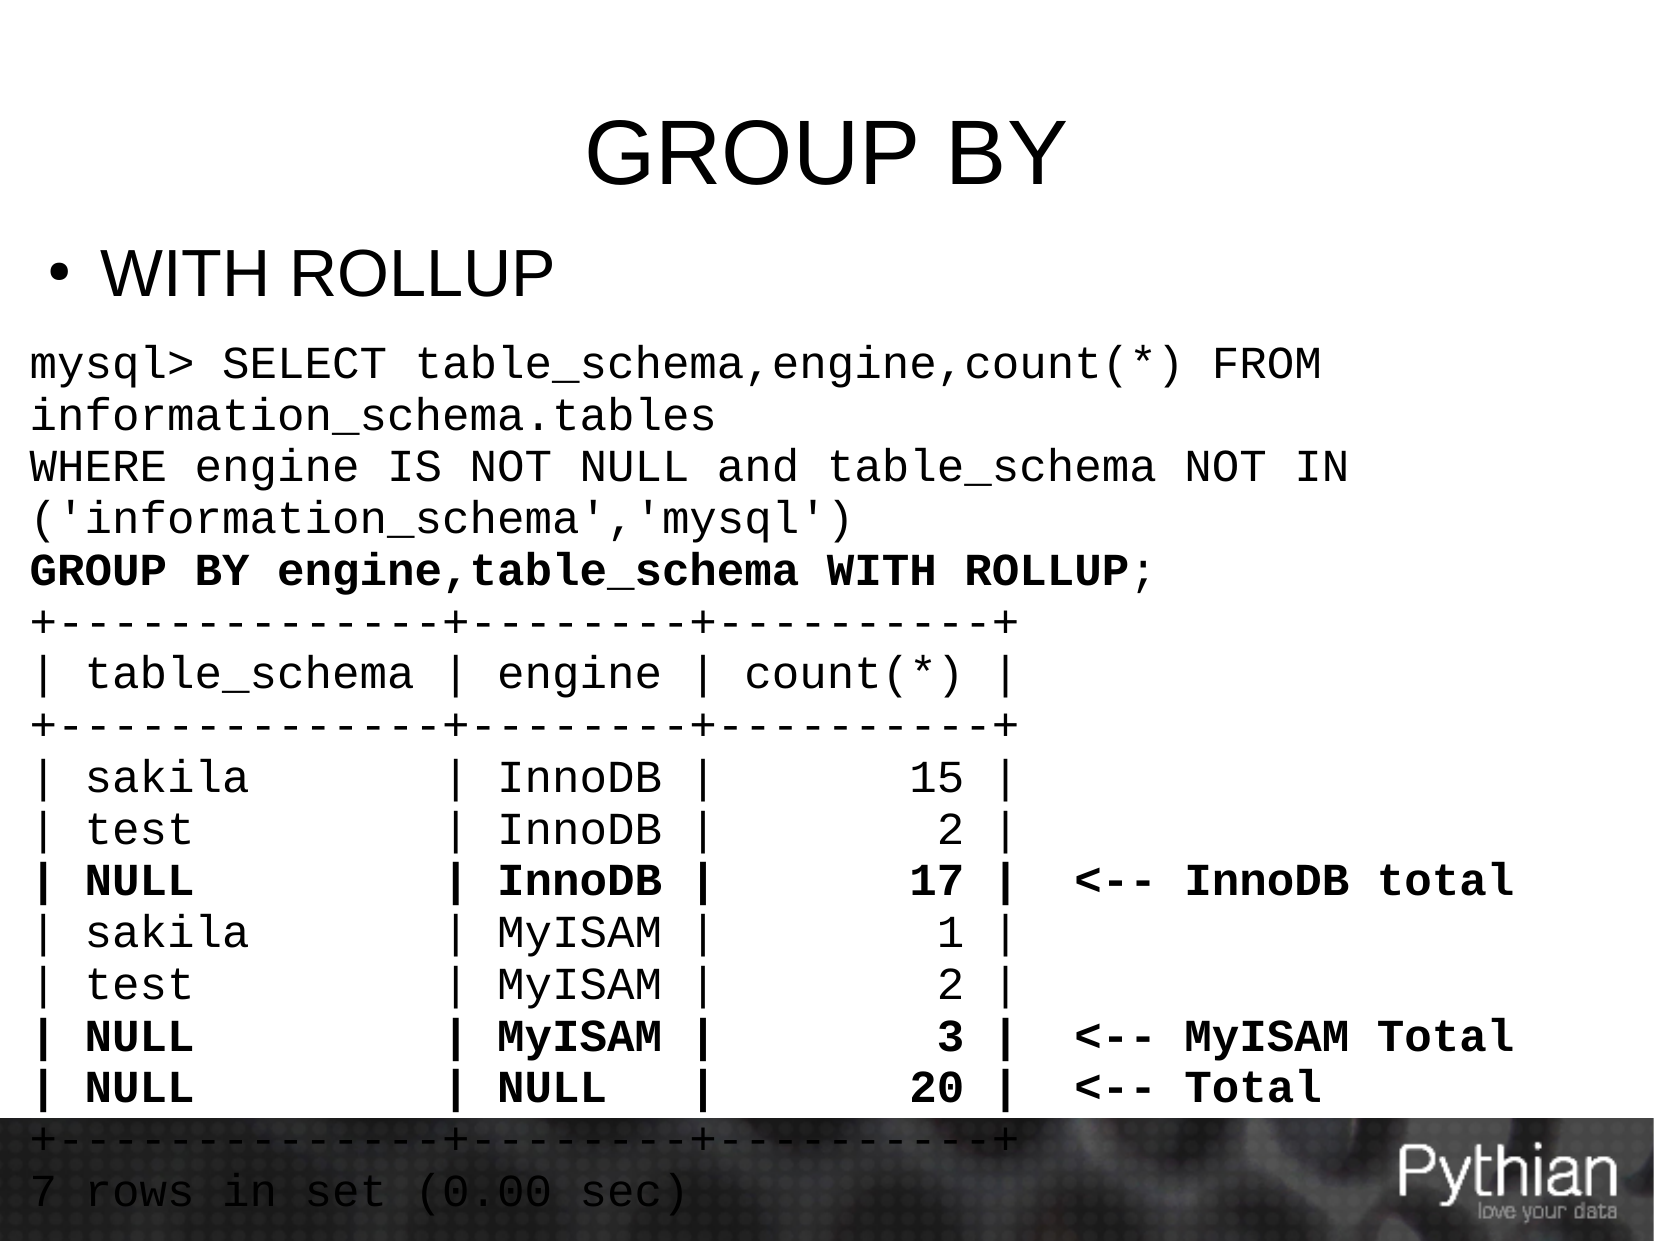

# GROUP BY
WITH ROLLUP
mysql> SELECT table_schema,engine,count(*) FROM information_schema.tables
WHERE engine IS NOT NULL and table_schema NOT IN ('information_schema','mysql')
GROUP BY engine,table_schema WITH ROLLUP;
+--------------+--------+----------+
| table_schema | engine | count(*) |
+--------------+--------+----------+
| sakila | InnoDB | 15 |
| test | InnoDB | 2 |
| NULL | InnoDB | 17 | <-- InnoDB total
| sakila | MyISAM | 1 |
| test | MyISAM | 2 |
| NULL | MyISAM | 3 | <-- MyISAM Total
| NULL | NULL | 20 | <-- Total
+--------------+--------+----------+
7 rows in set (0.00 sec)